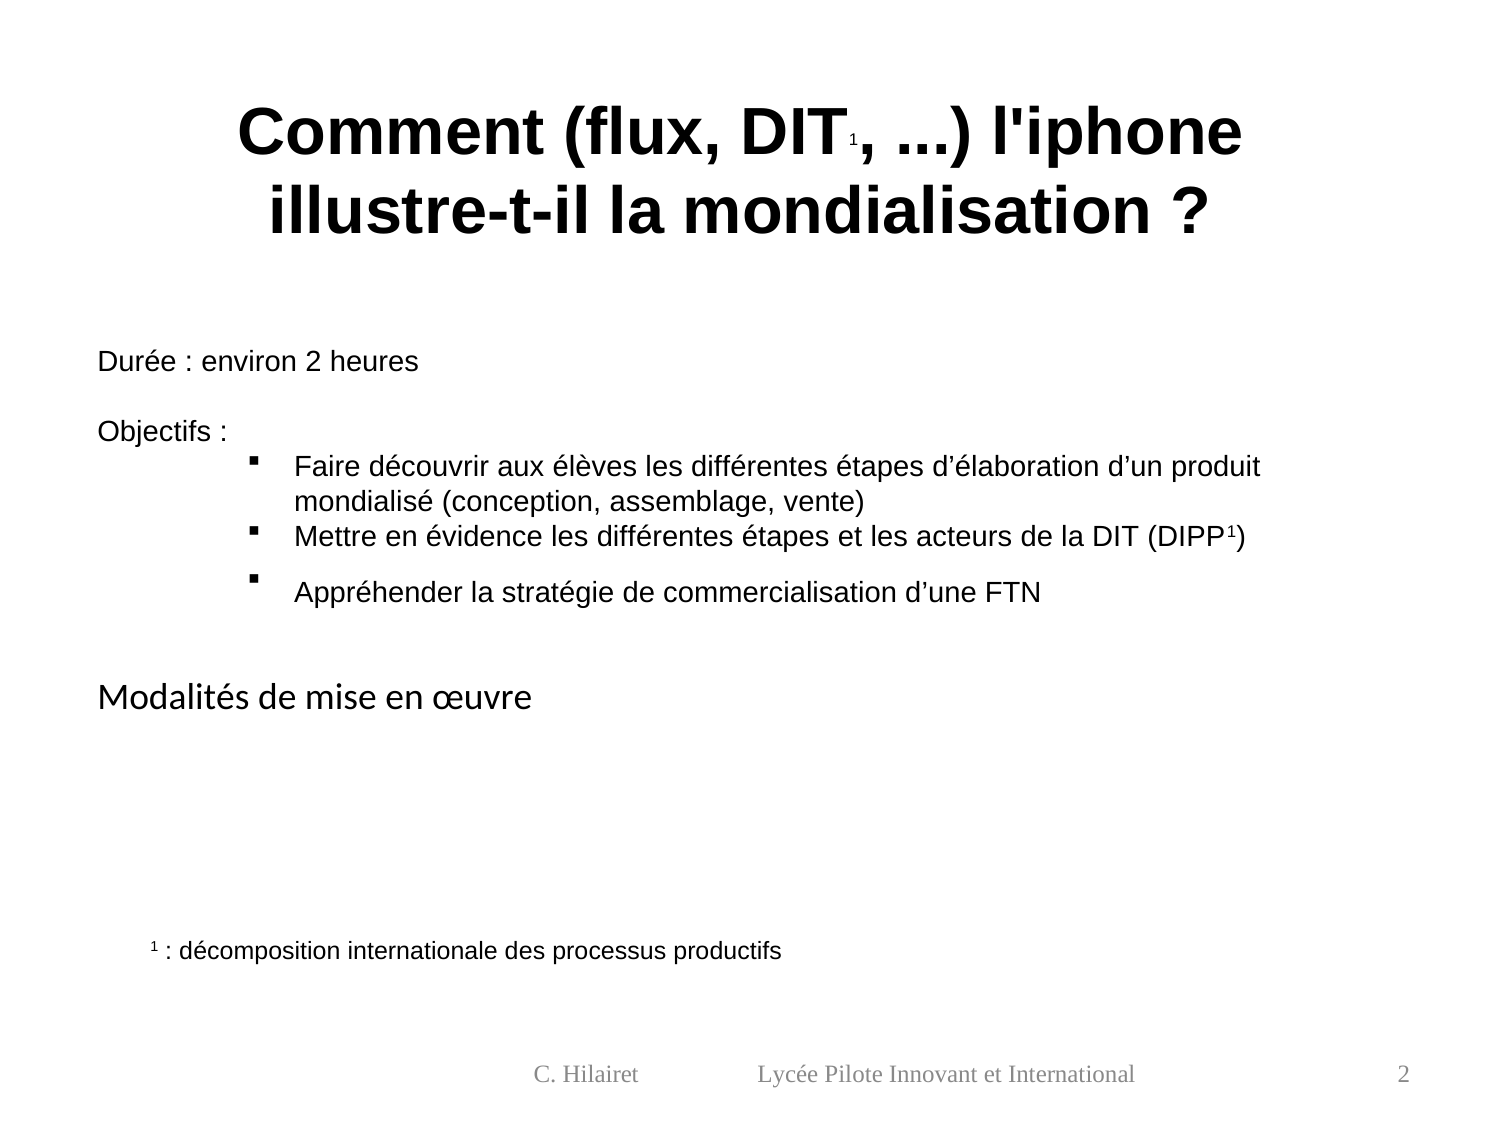

# Comment (flux, DIT1, ...) l'iphone illustre-t-il la mondialisation ?
Durée : environ 2 heures
Objectifs :
Faire découvrir aux élèves les différentes étapes d’élaboration d’un produit mondialisé (conception, assemblage, vente)
Mettre en évidence les différentes étapes et les acteurs de la DIT (DIPP1)
Appréhender la stratégie de commercialisation d’une FTN
Modalités de mise en œuvre
1 : décomposition internationale des processus productifs
C. Hilairet Lycée Pilote Innovant et International